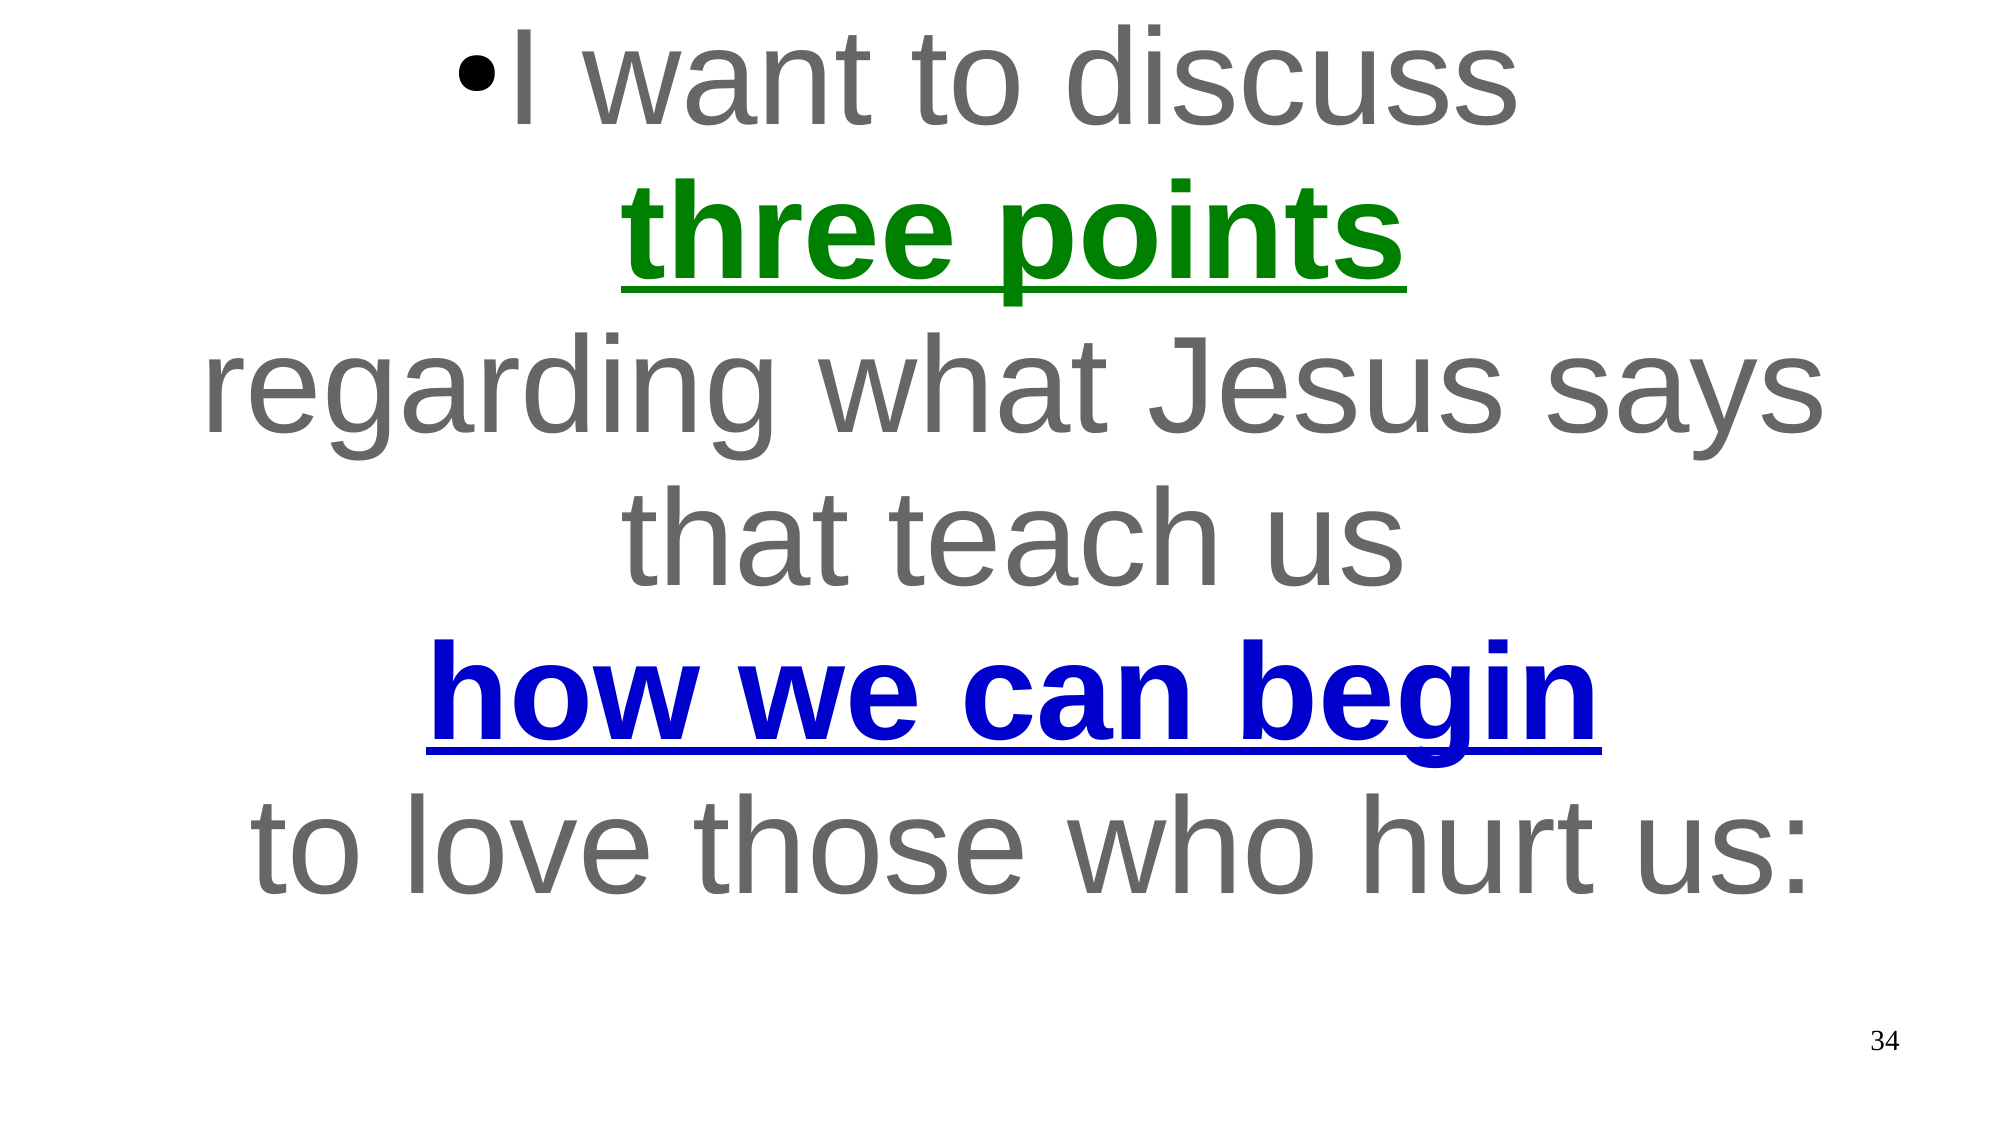

# I want to discuss three points regarding what Jesus says that teach us how we can begin to love those who hurt us:
34